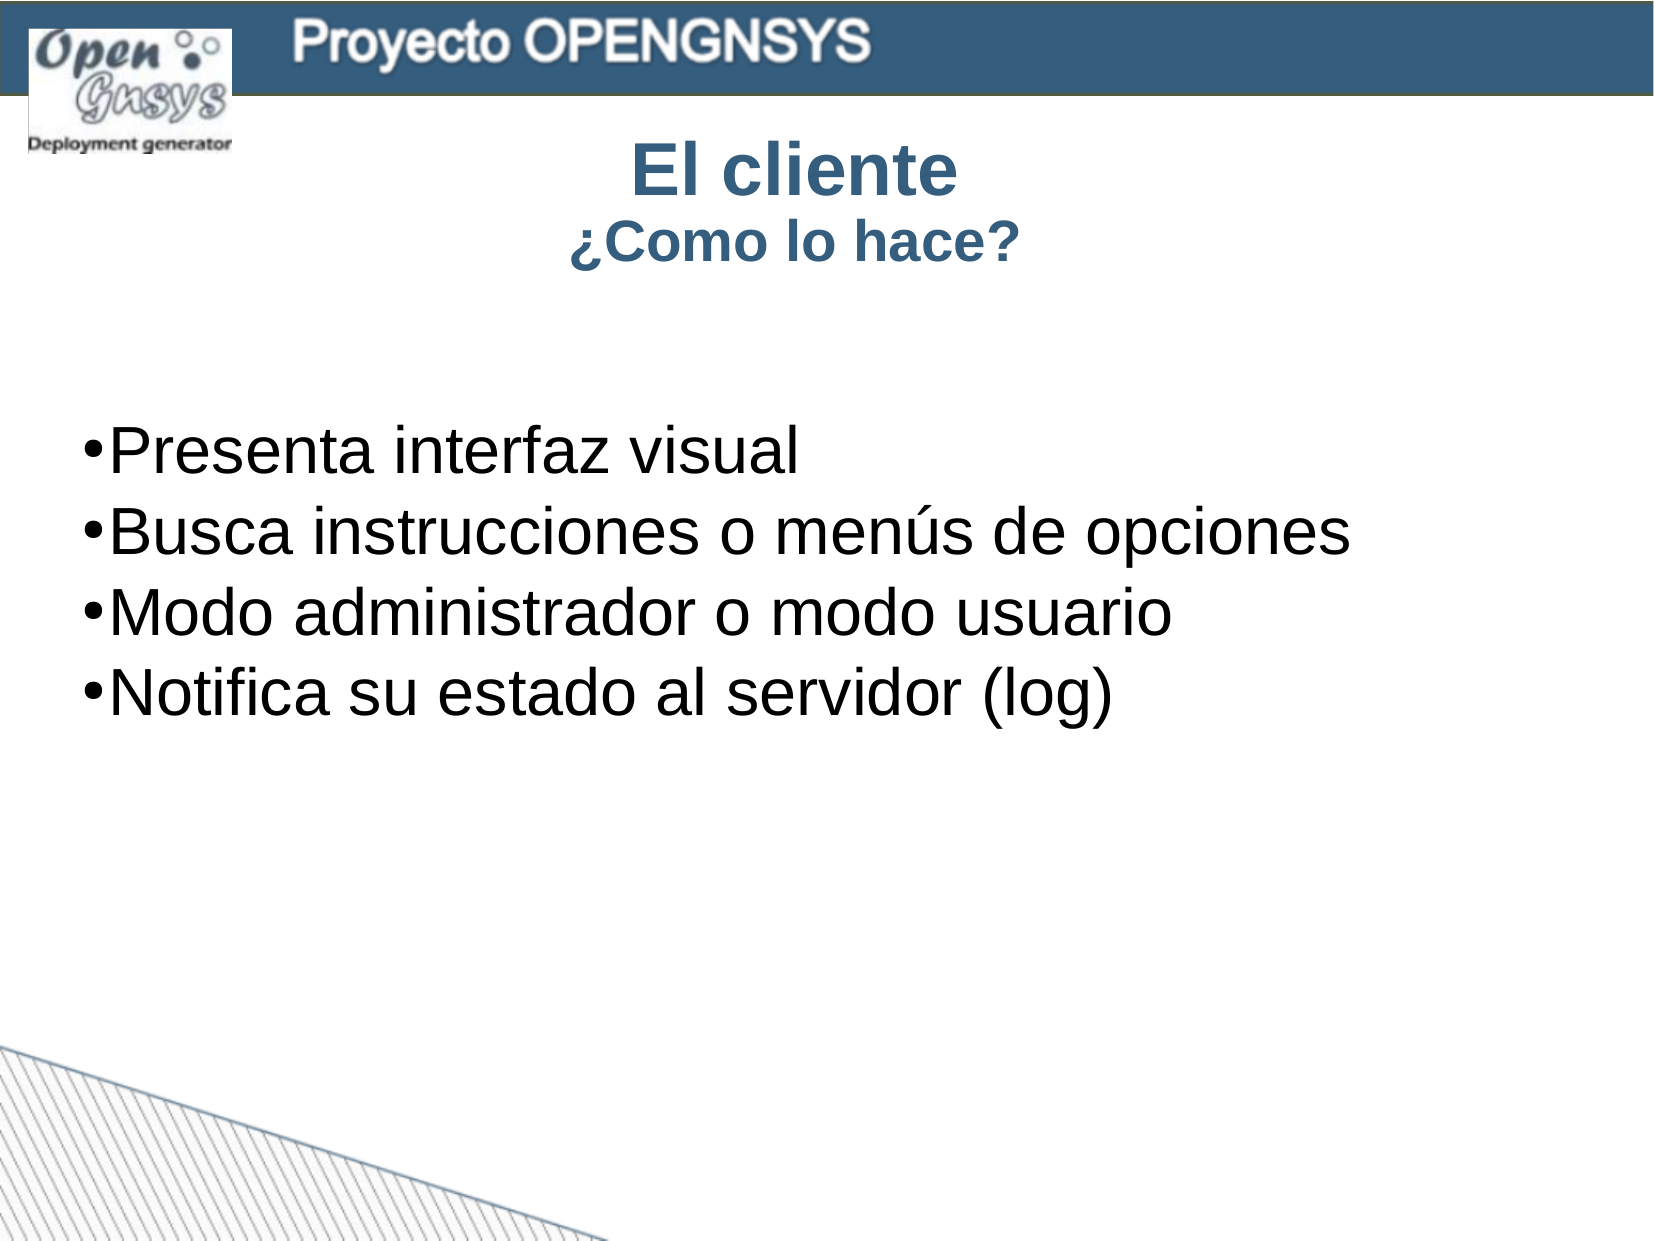

El cliente
¿Como lo hace?
# Presenta interfaz visual
Busca instrucciones o menús de opciones
Modo administrador o modo usuario
Notifica su estado al servidor (log)